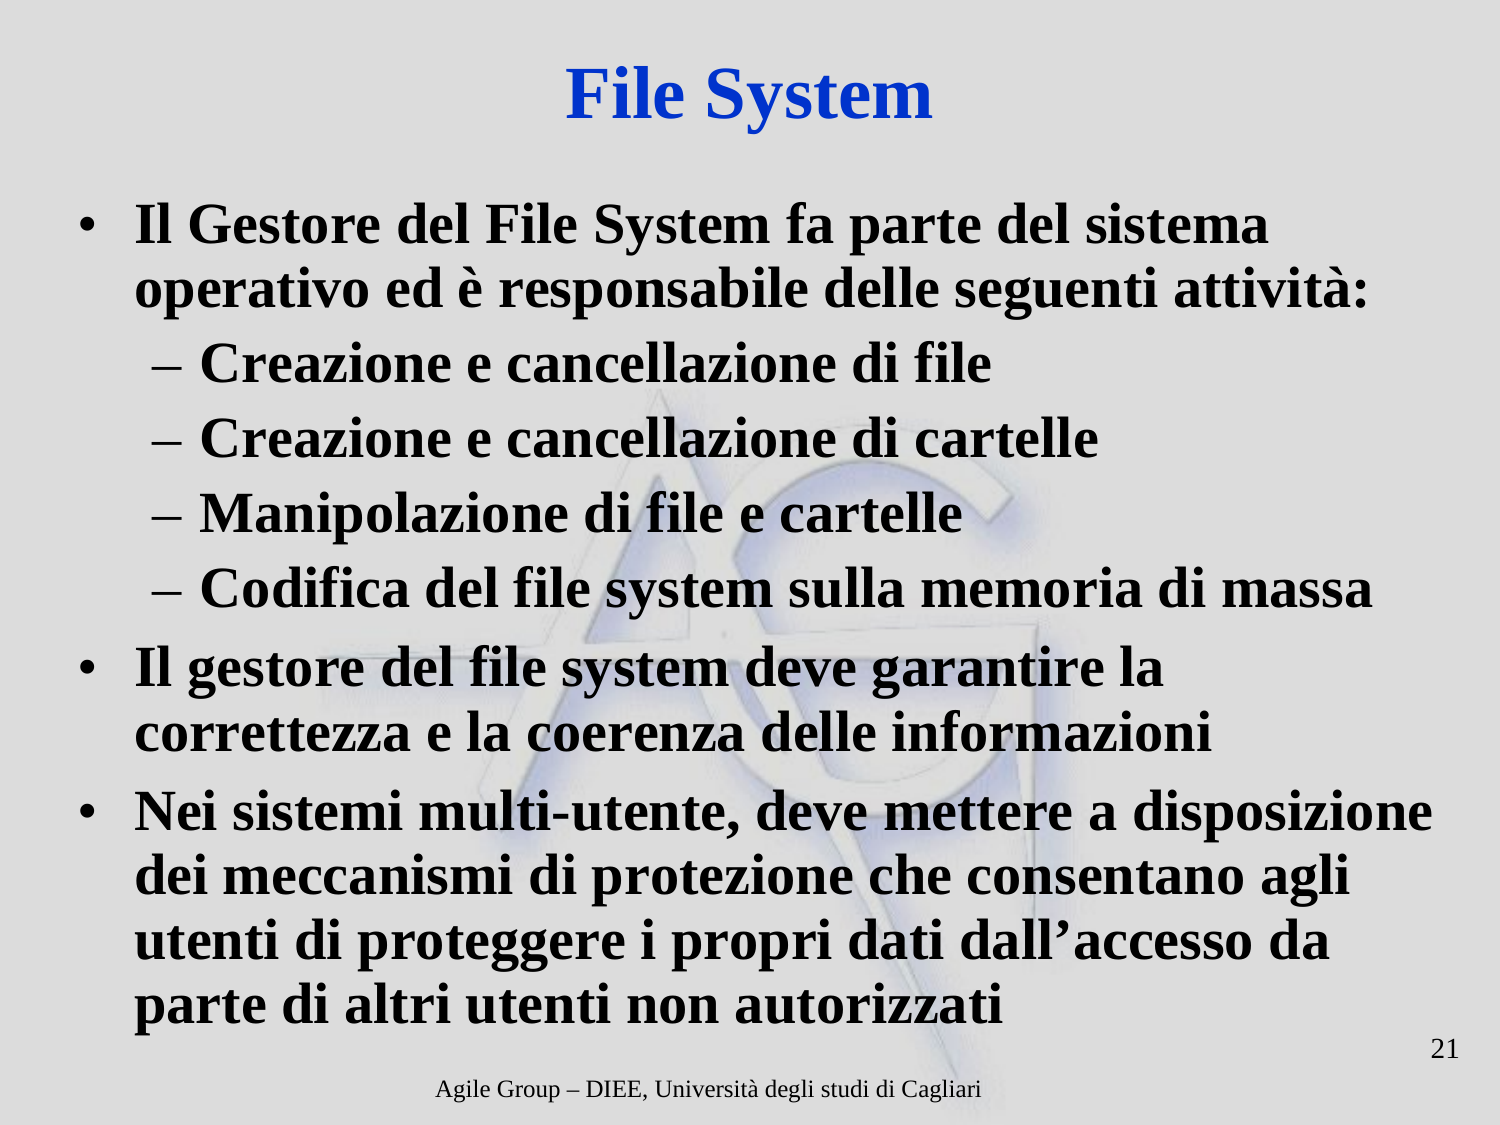

# File System
Il Gestore del File System fa parte del sistema operativo ed è responsabile delle seguenti attività:
Creazione e cancellazione di file
Creazione e cancellazione di cartelle
Manipolazione di file e cartelle
Codifica del file system sulla memoria di massa
Il gestore del file system deve garantire la correttezza e la coerenza delle informazioni
Nei sistemi multi-utente, deve mettere a disposizione dei meccanismi di protezione che consentano agli utenti di proteggere i propri dati dall’accesso da parte di altri utenti non autorizzati
21